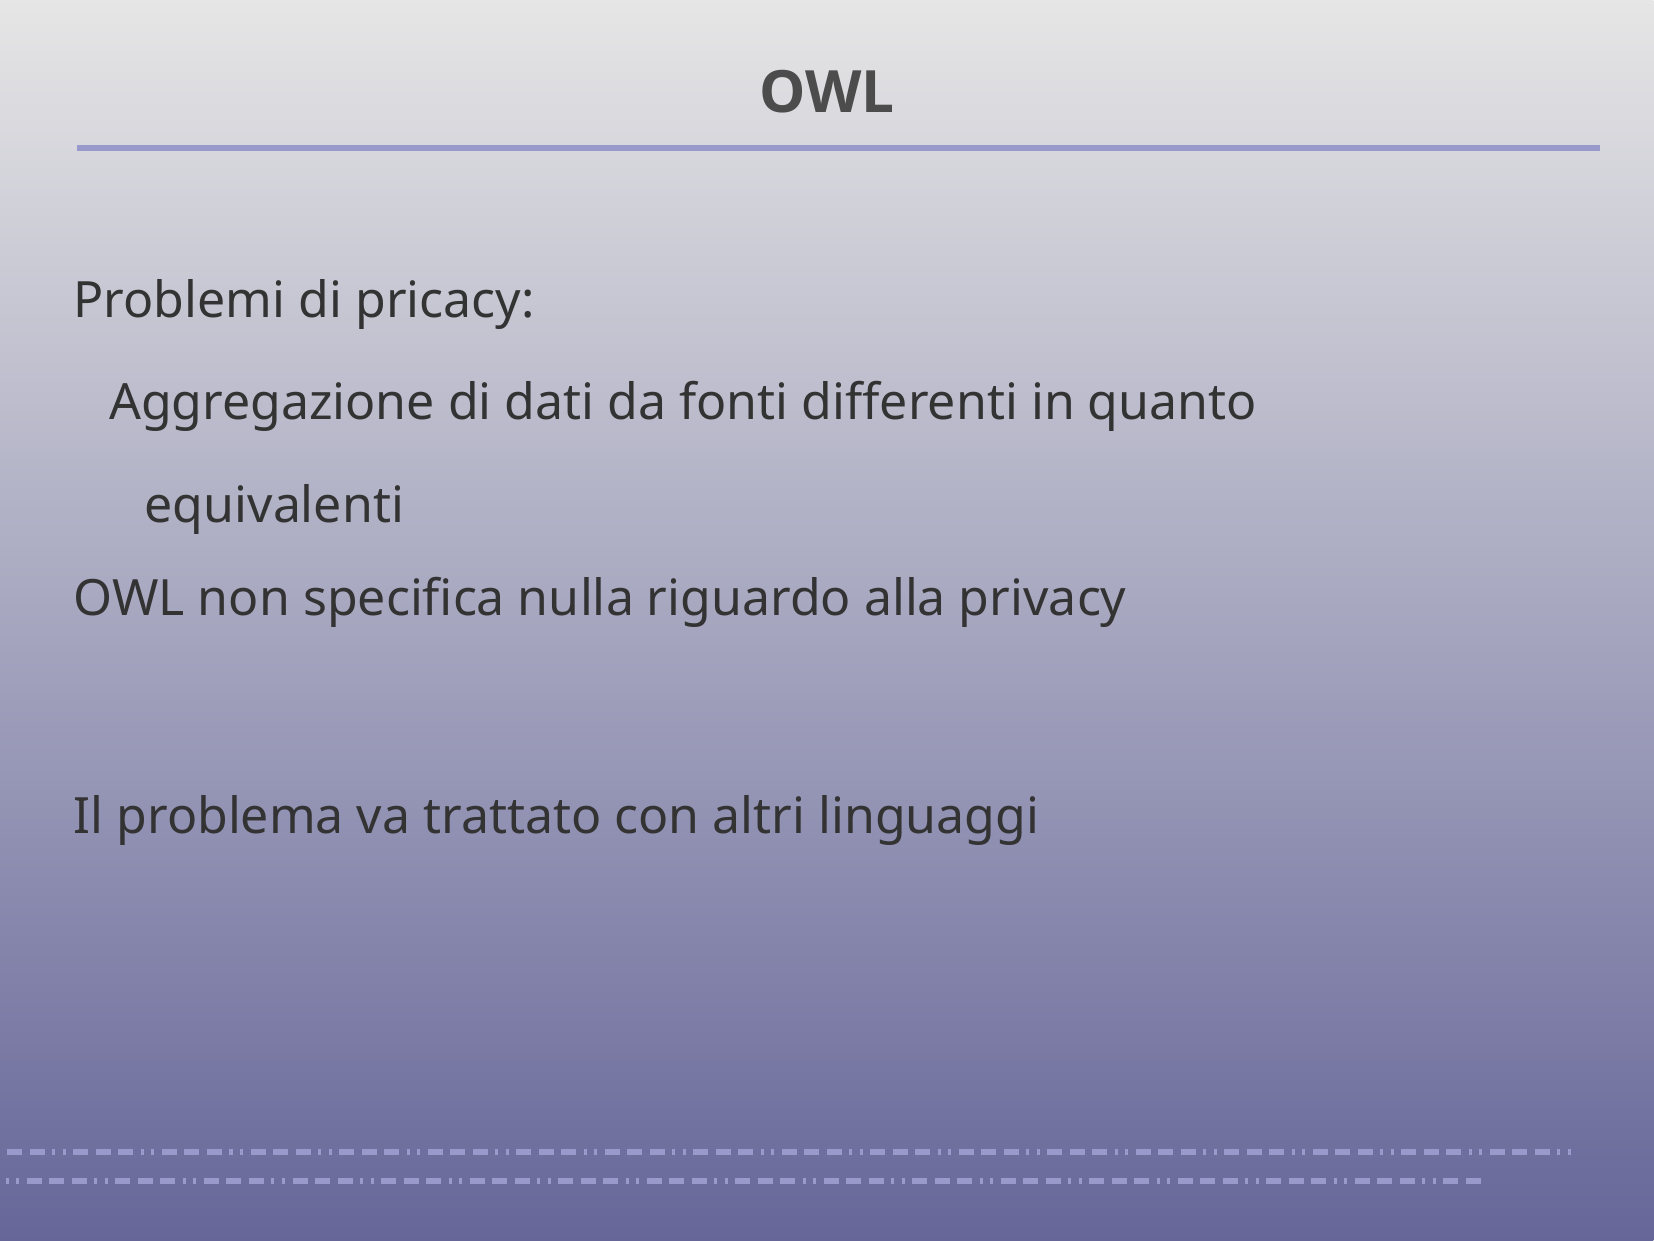

OWL
Problemi di pricacy:
Aggregazione di dati da fonti differenti in quanto equivalenti
OWL non specifica nulla riguardo alla privacy
Il problema va trattato con altri linguaggi